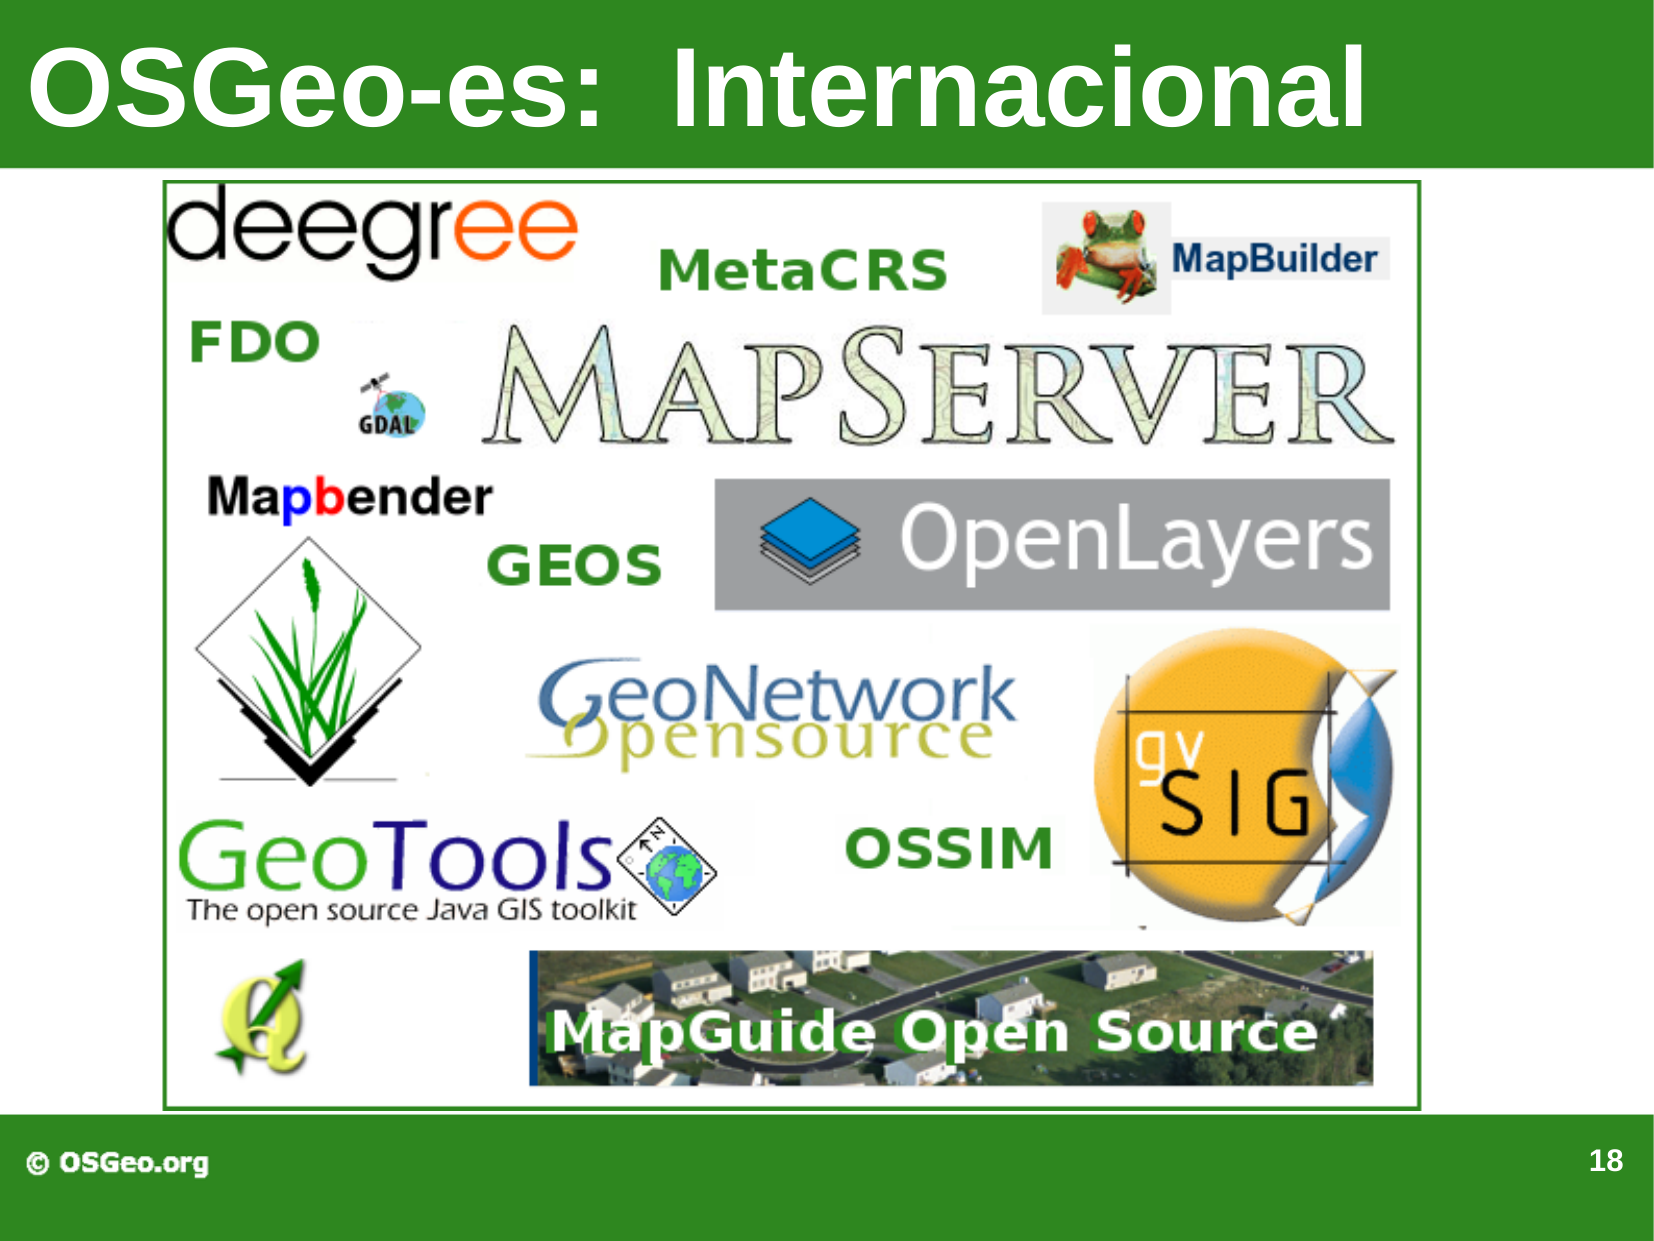

OSGeo-es: Internacional
Apoyo a proyectos:
 16 proyectos FOSS
 +7 Millones líneas de código
 +400 Desarrolladores
 +2000 años de horas de trabajo
 +91 Millones de €
18